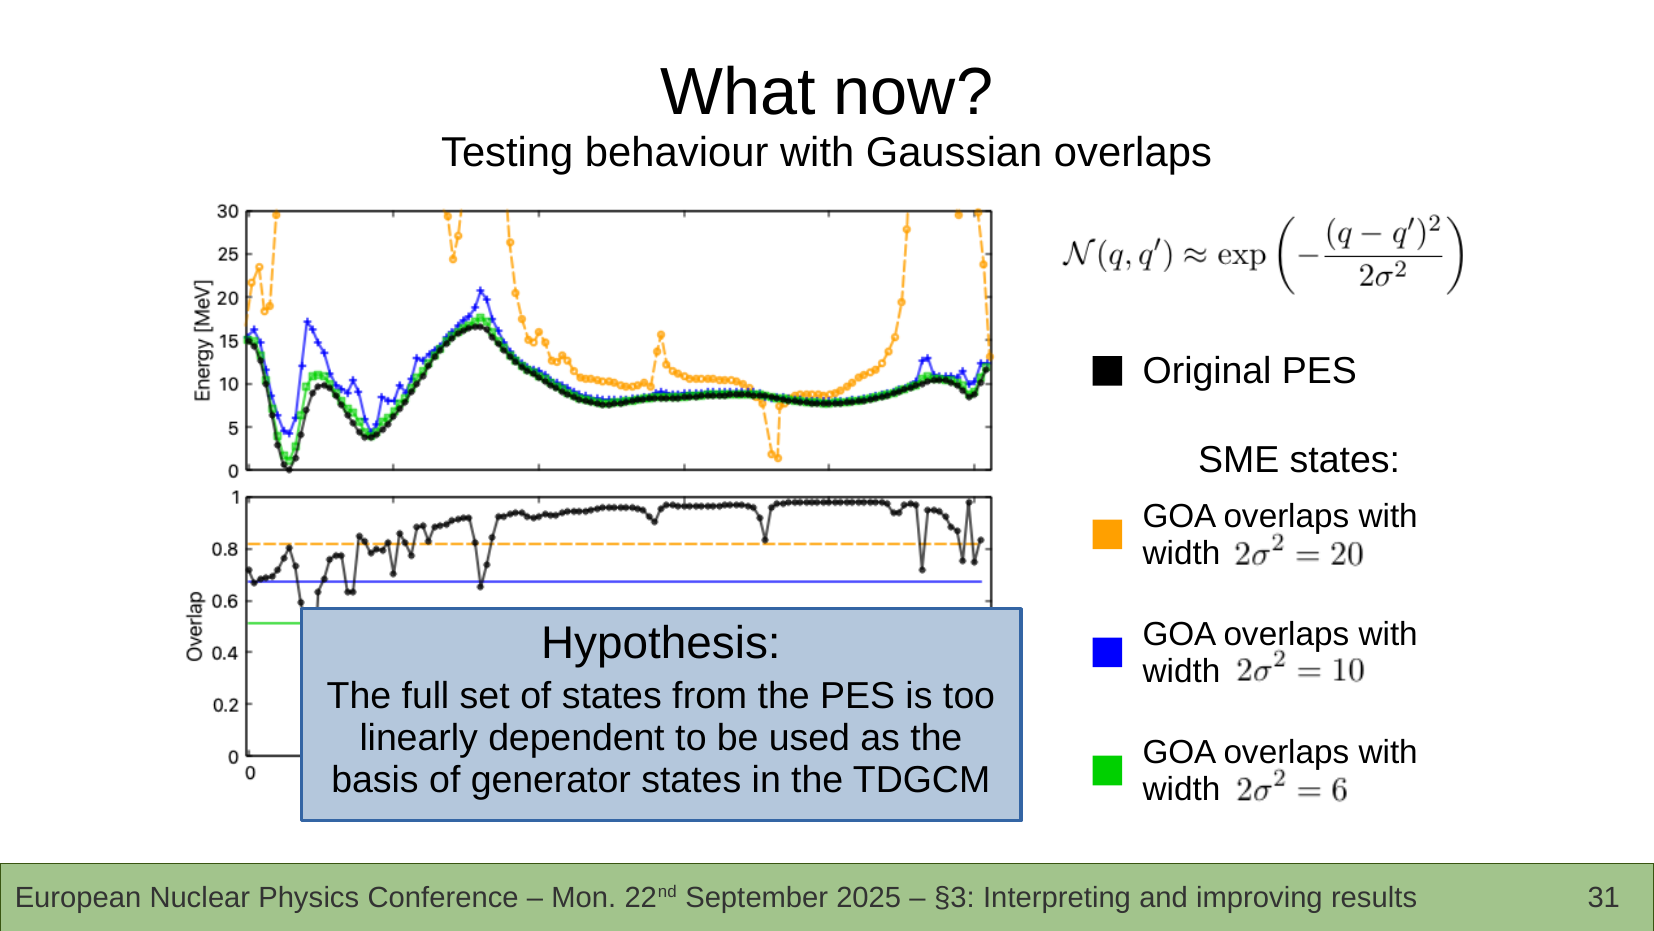

# What now? Testing behaviour with Gaussian overlaps
Original PES
SME states:
GOA overlaps with
width
GOA overlaps with
width
Hypothesis:
The full set of states from the PES is too linearly dependent to be used as the basis of generator states in the TDGCM
GOA overlaps with
width
European Nuclear Physics Conference – Mon. 22nd September 2025 – §3: Interpreting and improving results